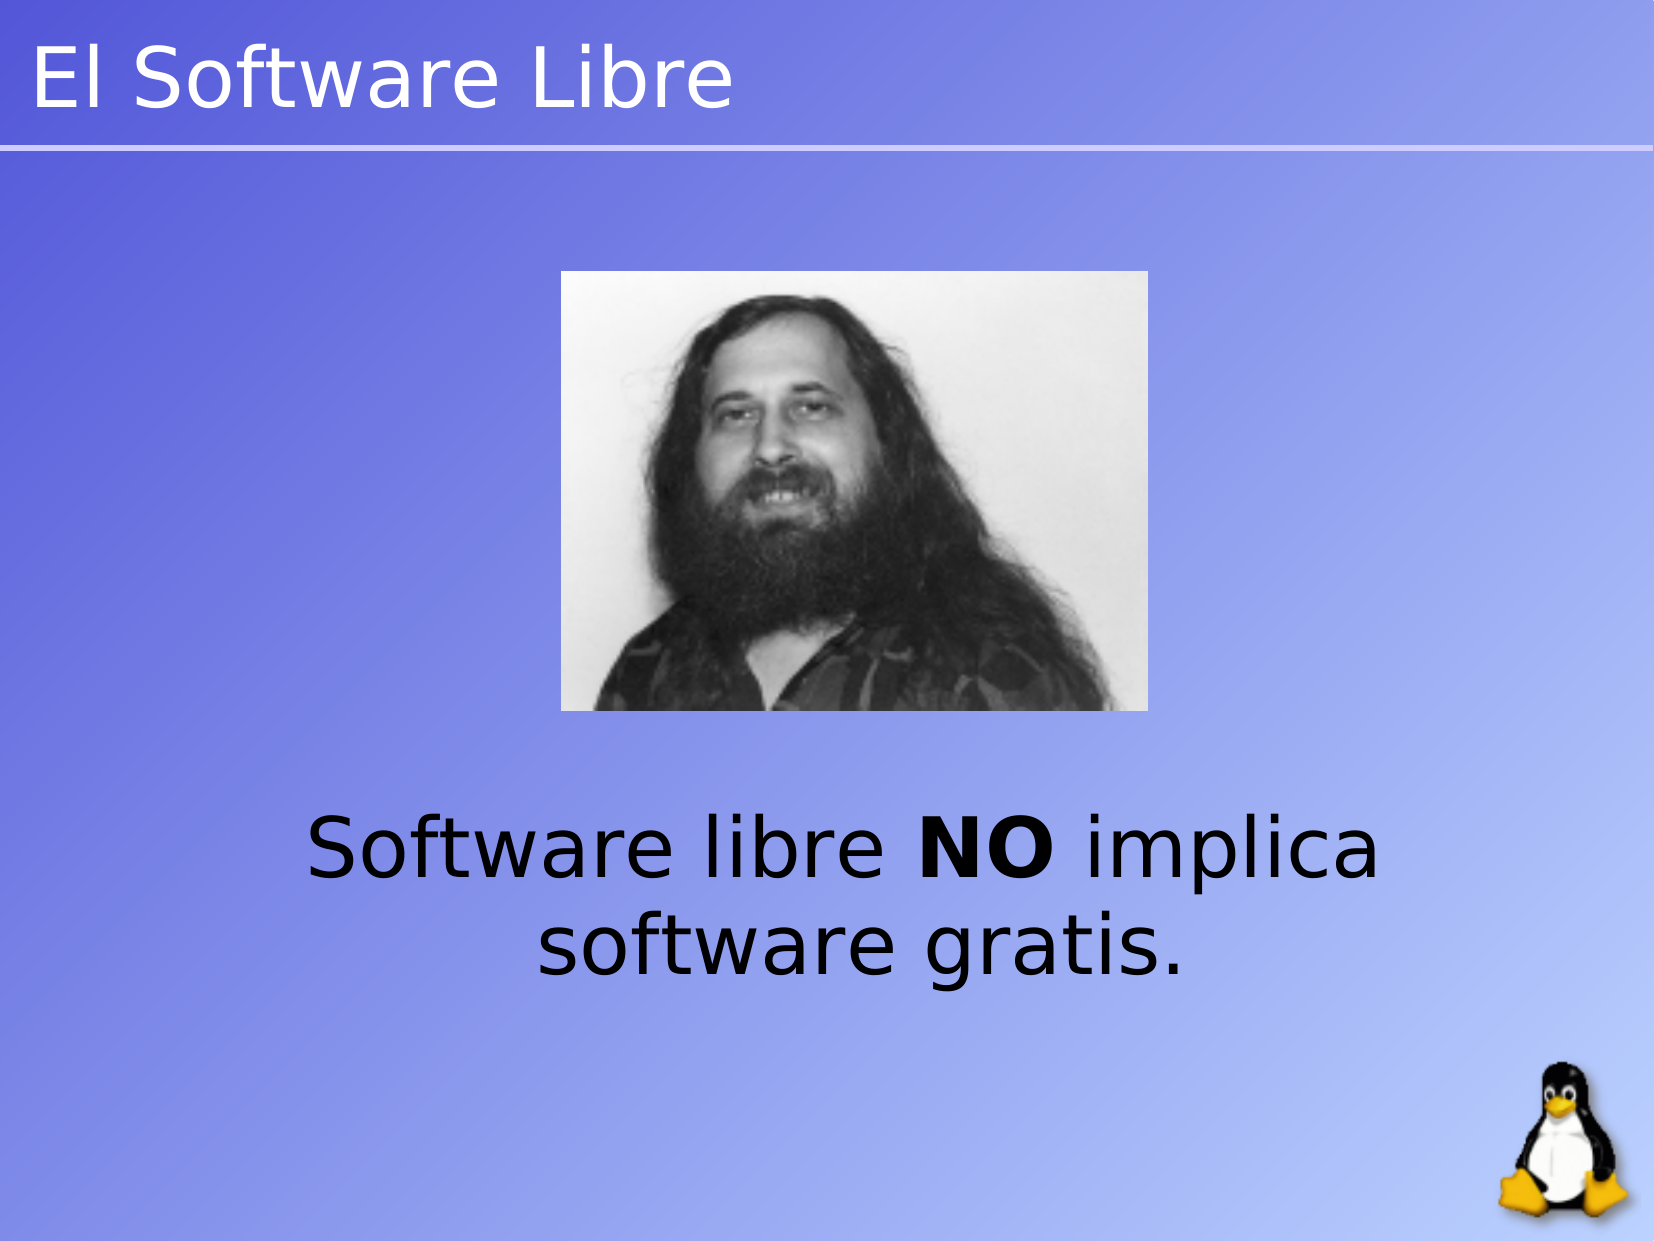

# El Software Libre
Software libre NO implica software gratis.